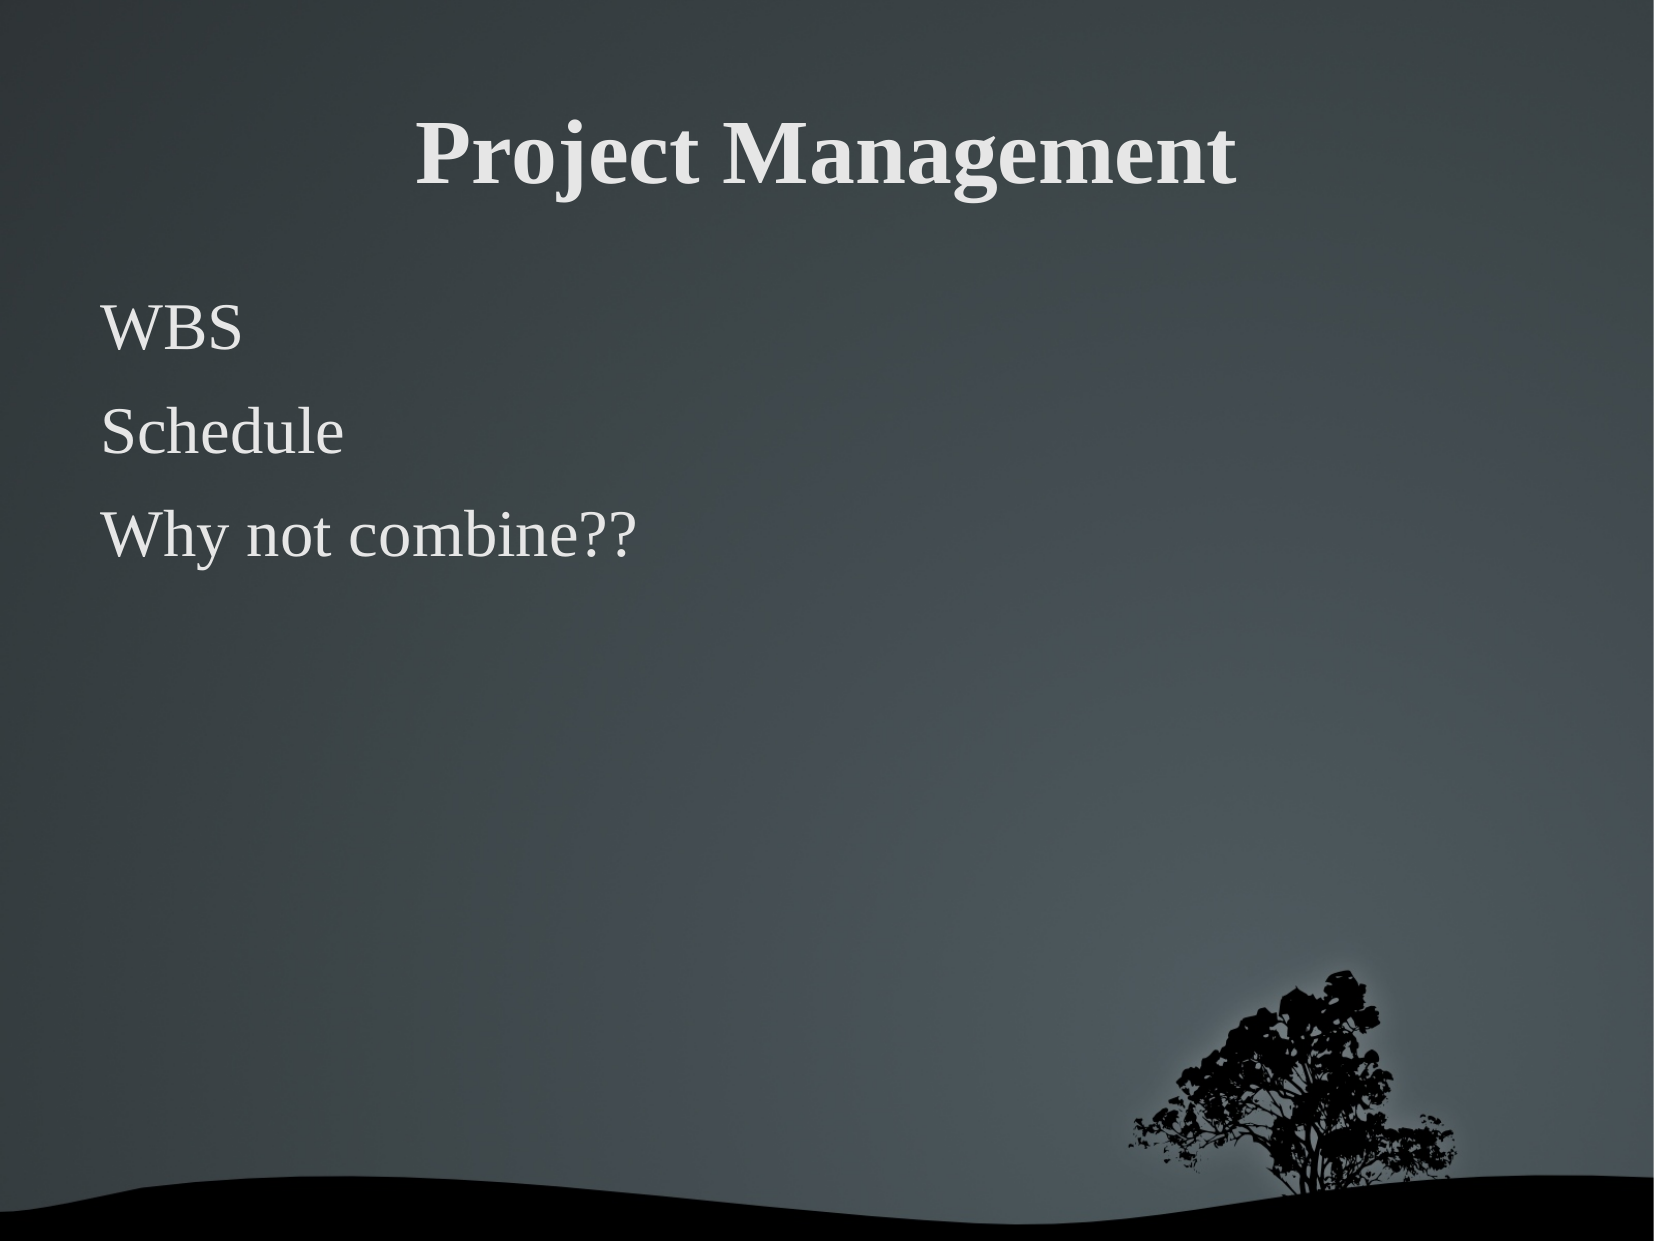

# Project Management
WBS
Schedule
Why not combine??